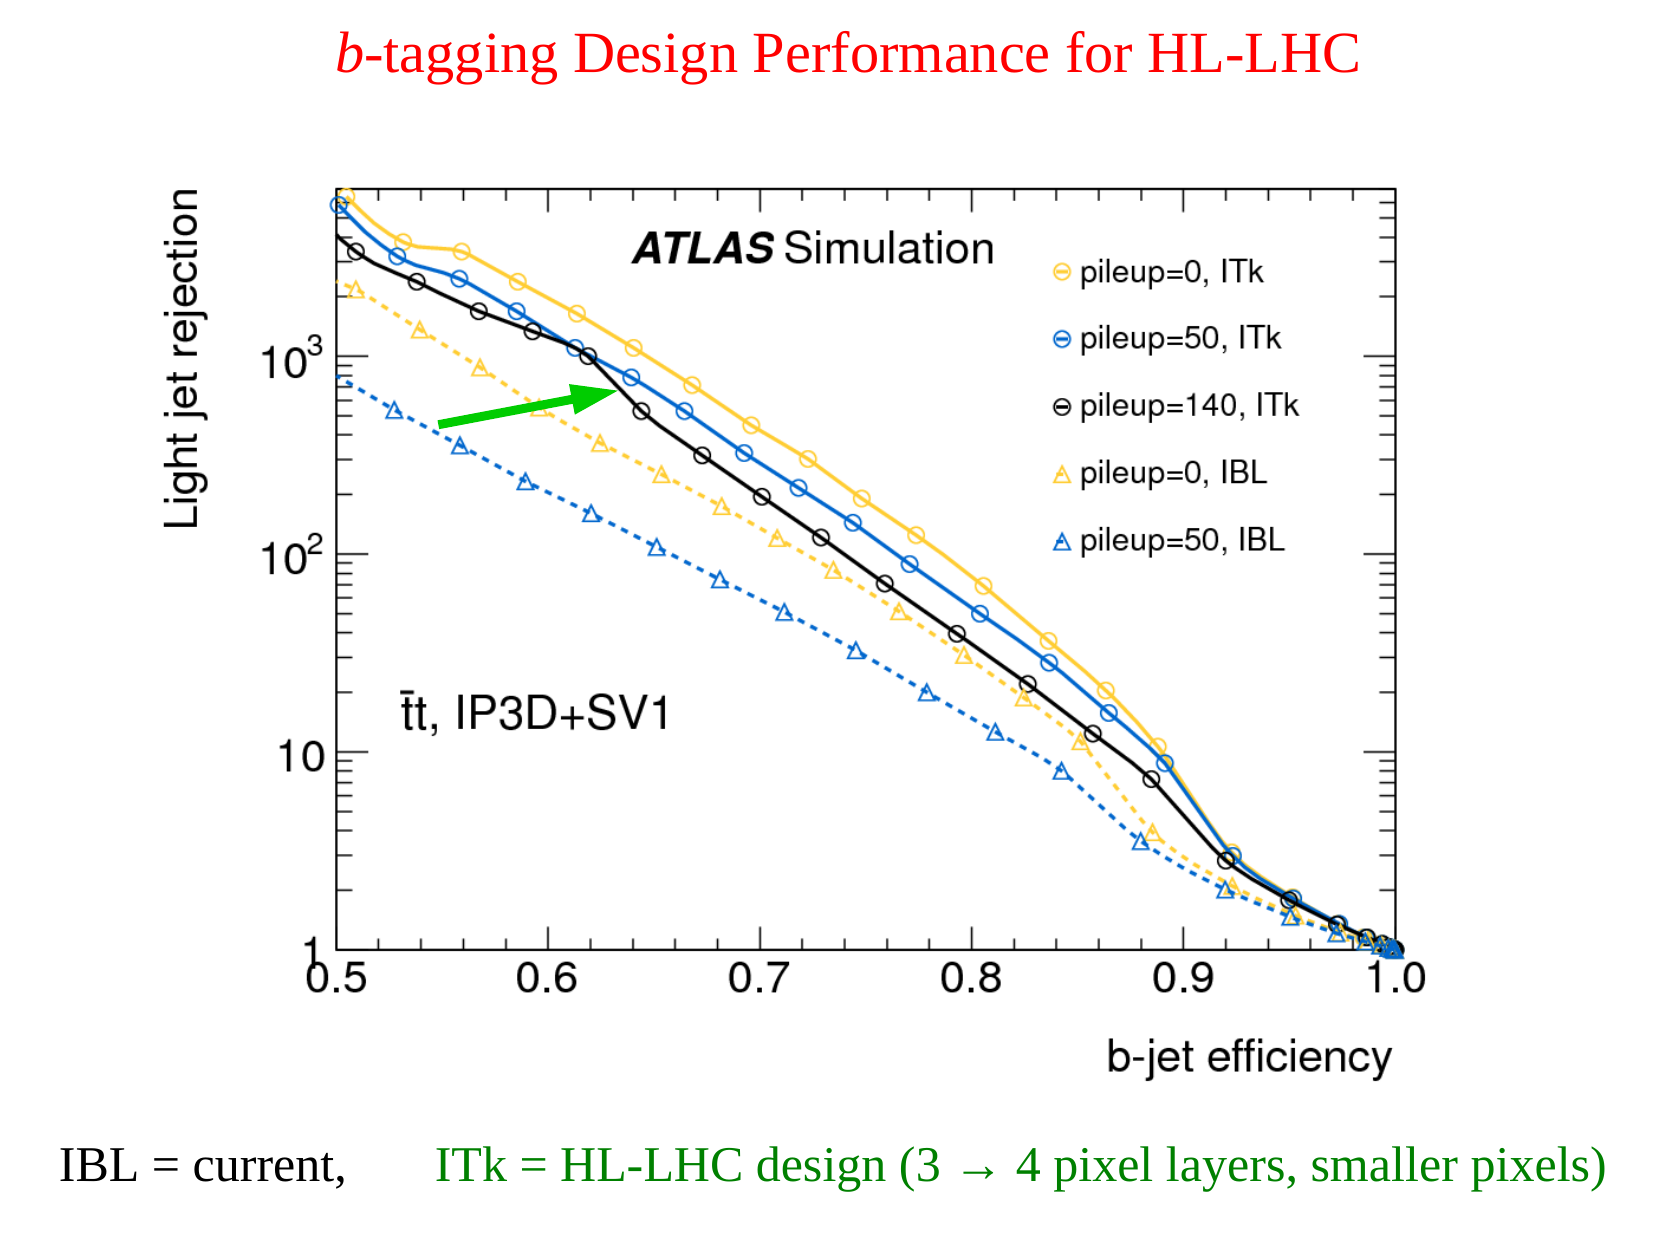

b-tagging Design Performance for HL-LHC
IBL = current, ITk = HL-LHC design (3 → 4 pixel layers, smaller pixels)